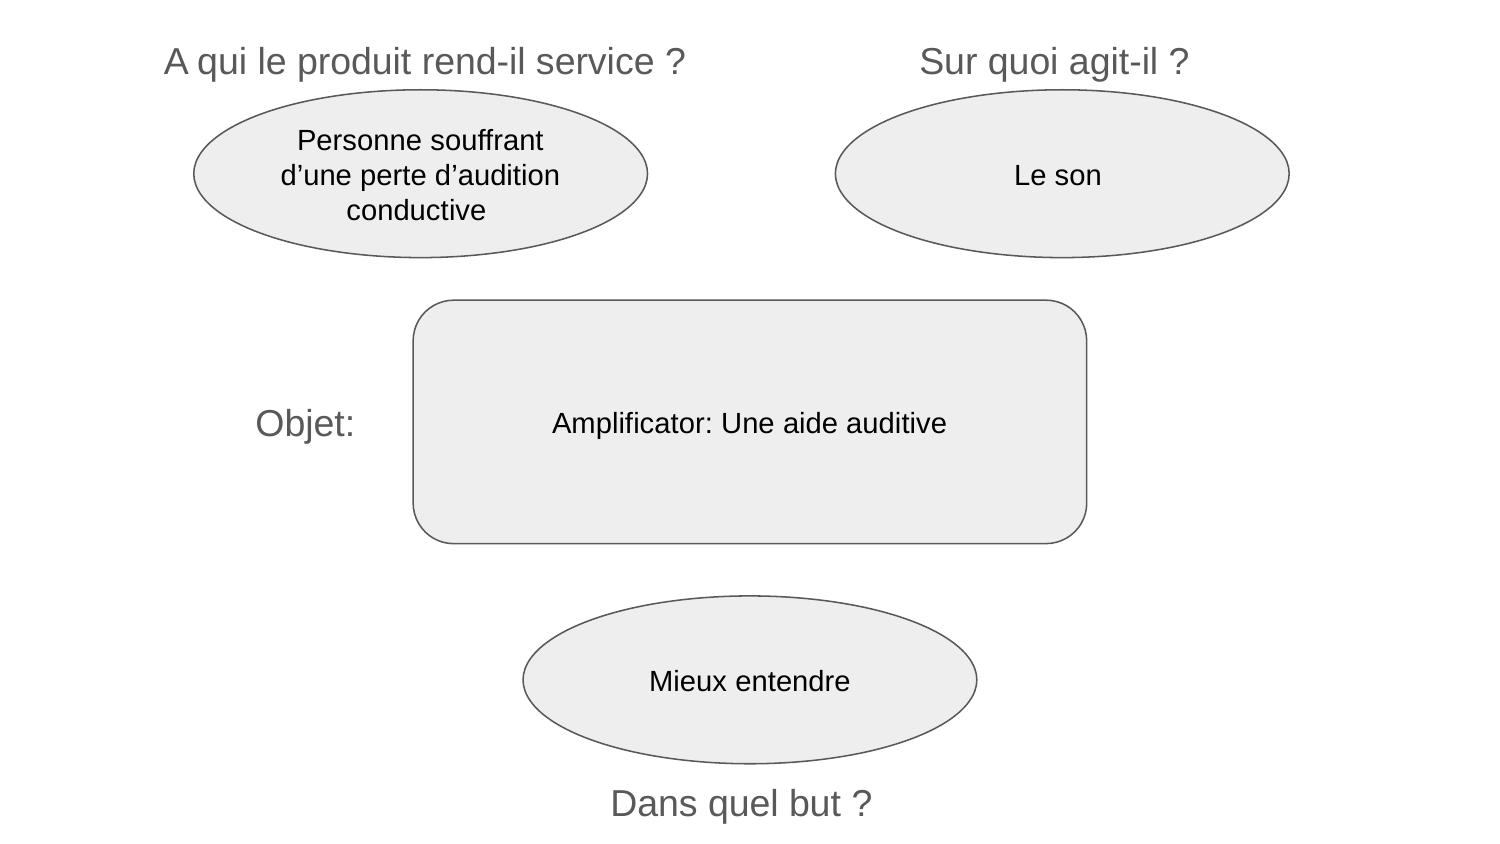

A qui le produit rend-il service ?
Sur quoi agit-il ?
Personne souffrant d’une perte d’audition conductive
Le son
Amplificator: Une aide auditive
Objet:
Mieux entendre
Dans quel but ?